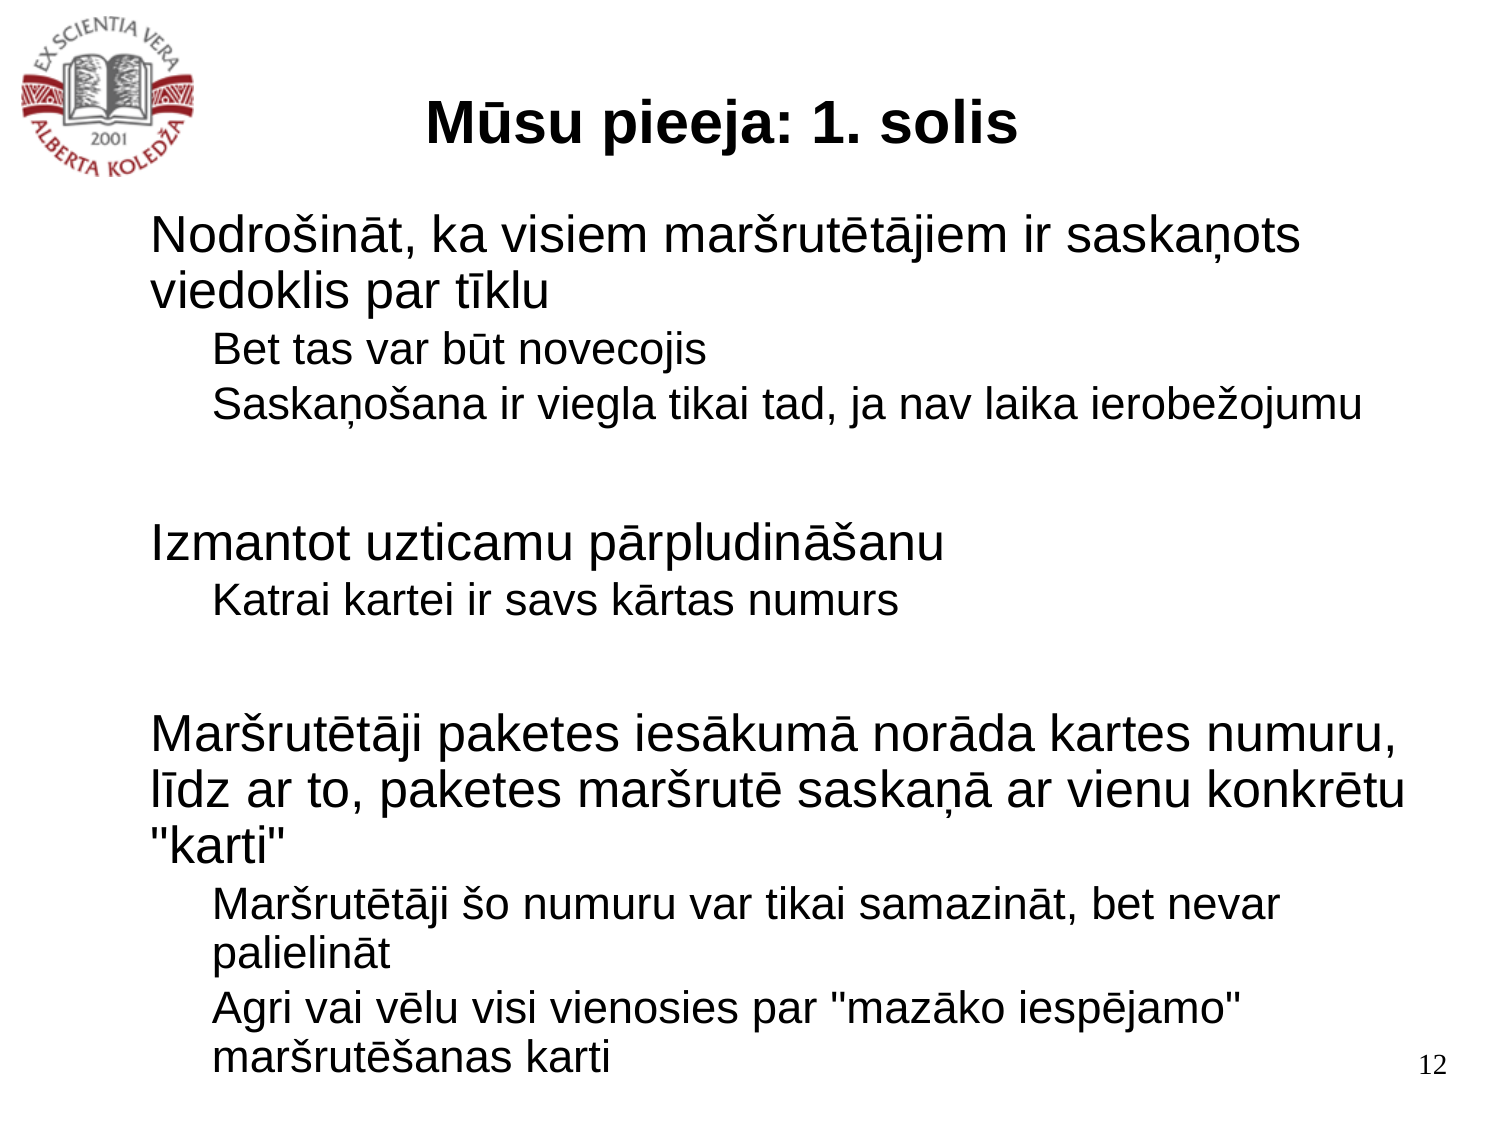

Mūsu pieeja: 1. solis
# Nodrošināt, ka visiem maršrutētājiem ir saskaņots viedoklis par tīklu
Bet tas var būt novecojis
Saskaņošana ir viegla tikai tad, ja nav laika ierobežojumu
Izmantot uzticamu pārpludināšanu
Katrai kartei ir savs kārtas numurs
Maršrutētāji paketes iesākumā norāda kartes numuru, līdz ar to, paketes maršrutē saskaņā ar vienu konkrētu "karti"
Maršrutētāji šo numuru var tikai samazināt, bet nevar palielināt
Agri vai vēlu visi vienosies par "mazāko iespējamo" maršrutēšanas karti
12